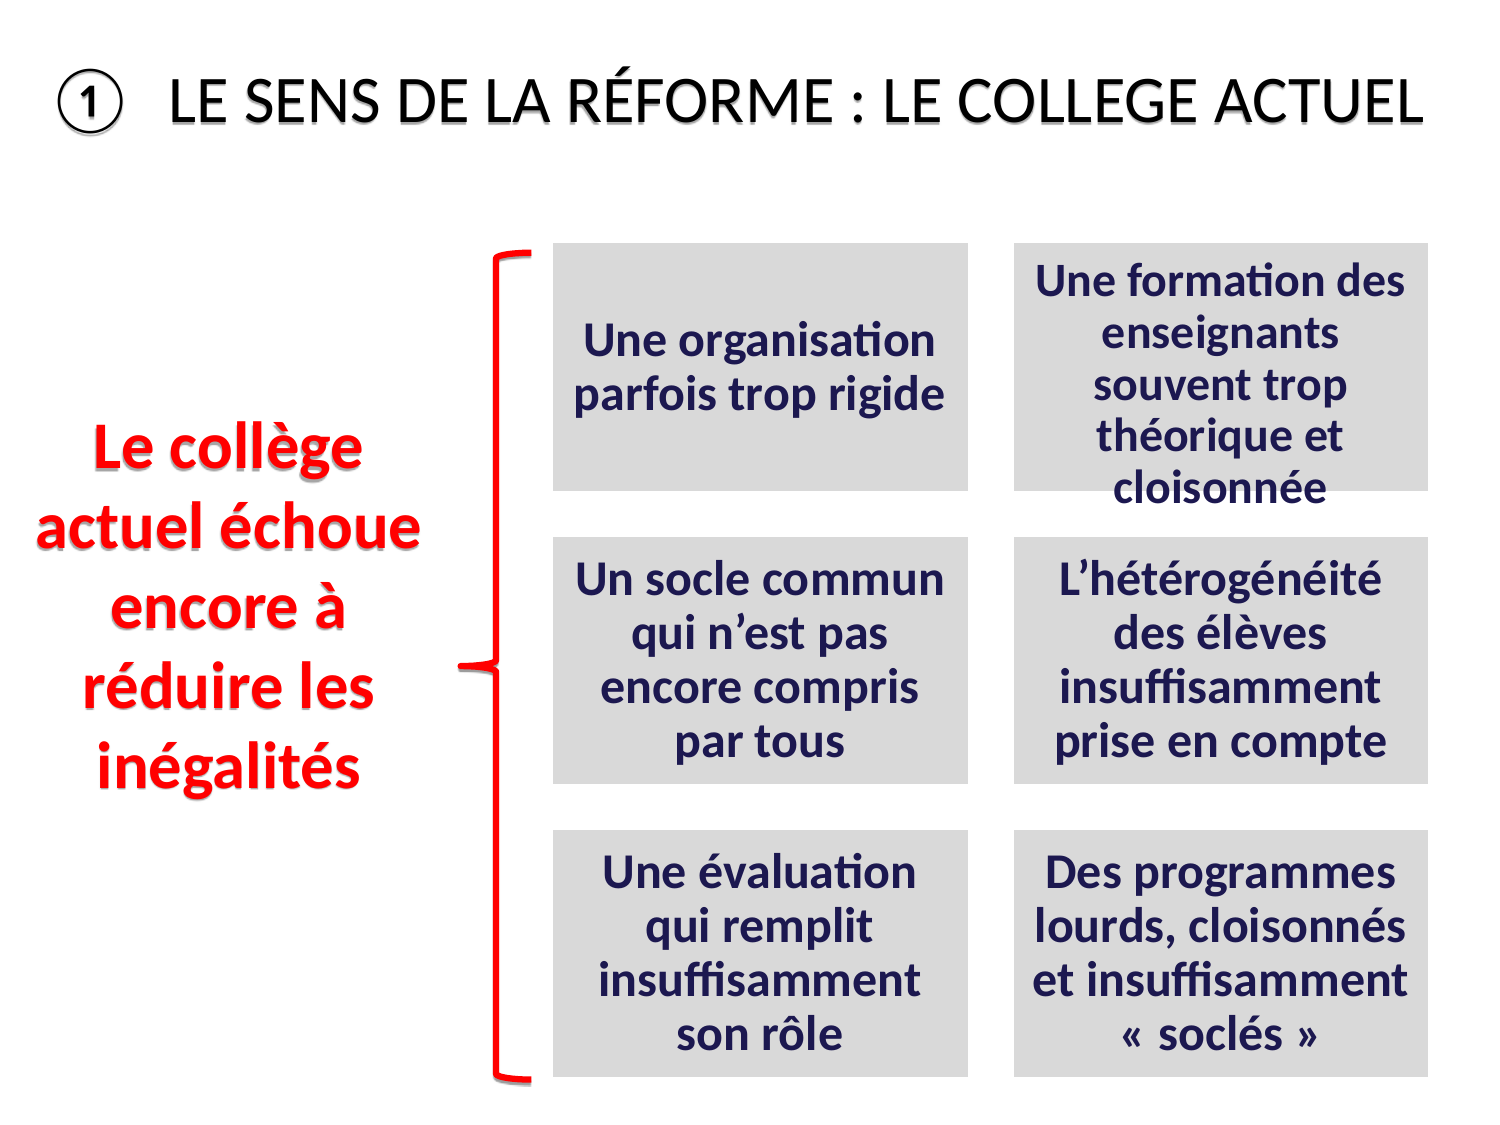

# LE SENS DE LA RÉFORME : LE COLLEGE ACTUEL
Une organisation parfois trop rigide
Une formation des enseignants souvent trop théorique et cloisonnée
Un socle commun qui n’est pas encore compris par tous
L’hétérogénéité des élèves insuffisamment prise en compte
Une évaluation qui remplit insuffisamment son rôle
Des programmes lourds, cloisonnés et insuffisamment « soclés »
Le collège actuel échoue encore à réduire les inégalités